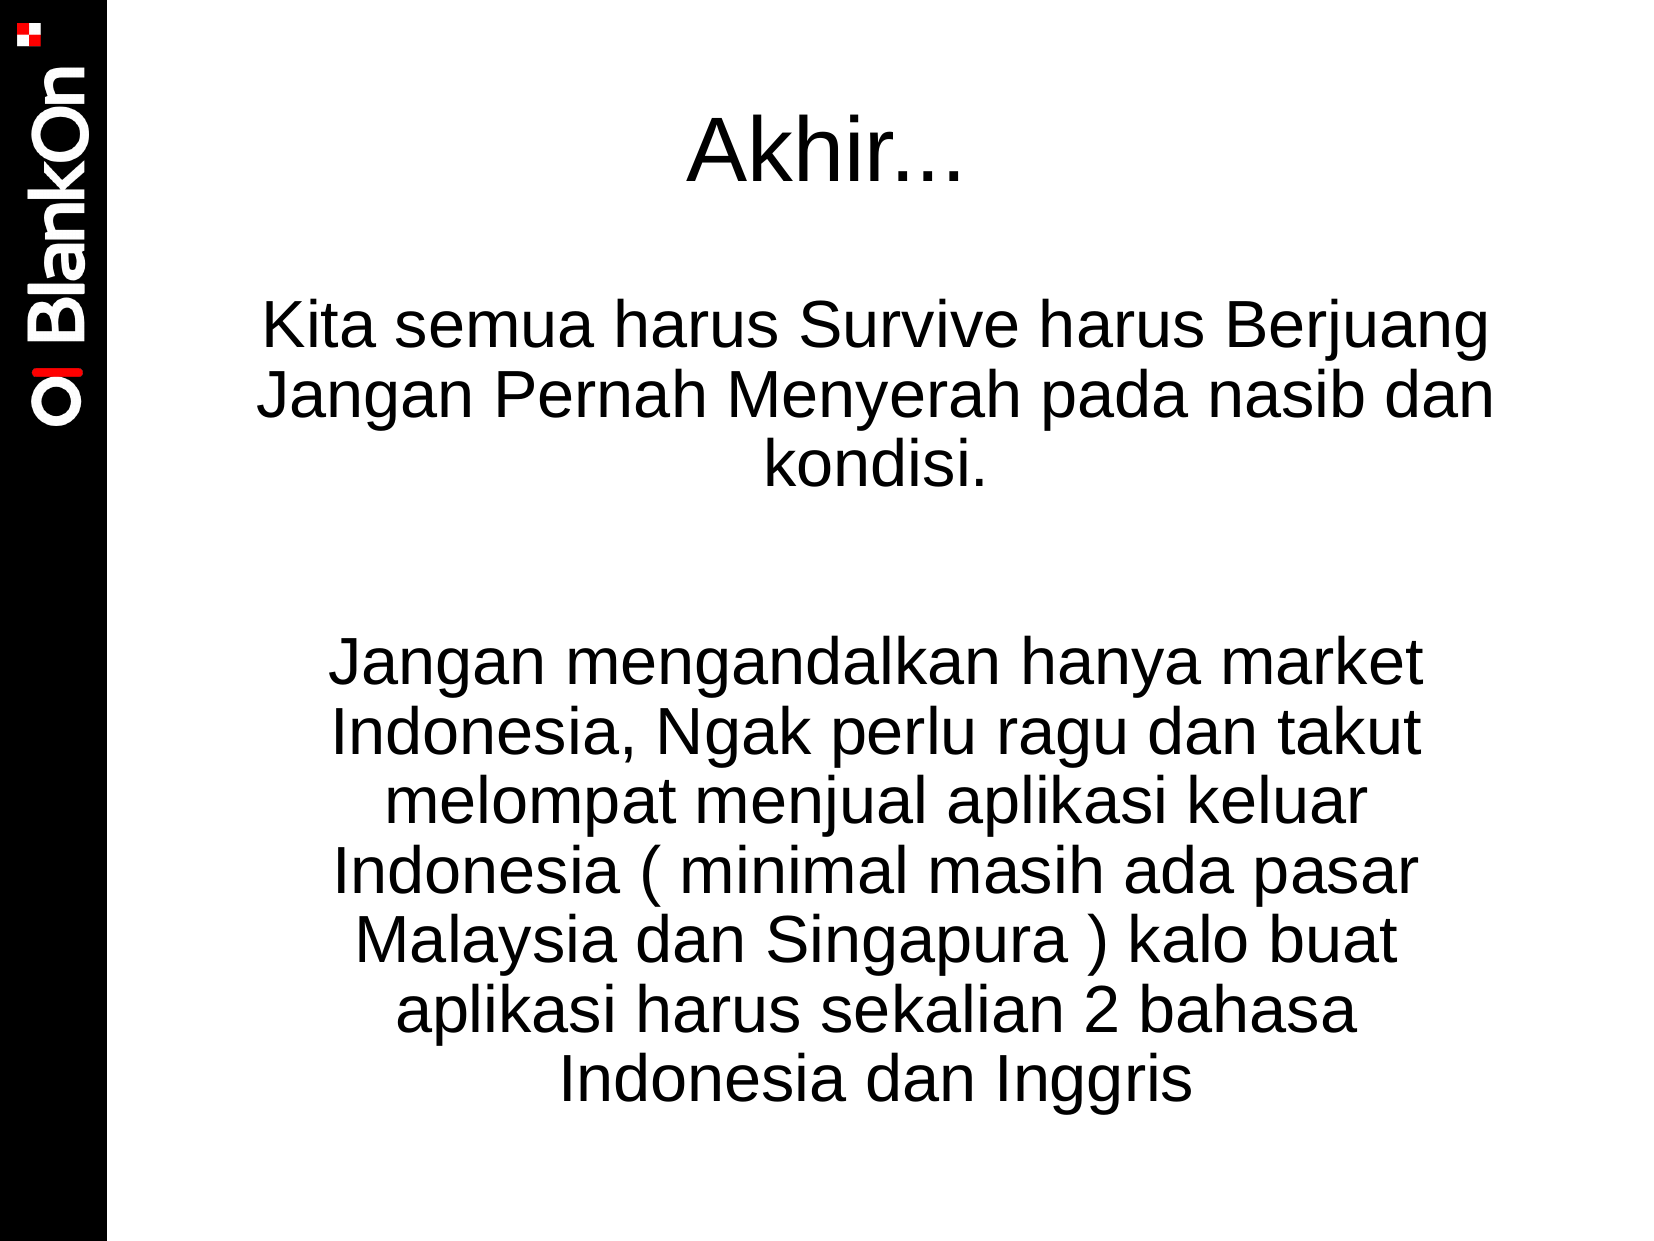

# Akhir...
Kita semua harus Survive harus Berjuang Jangan Pernah Menyerah pada nasib dan kondisi.
Jangan mengandalkan hanya market Indonesia, Ngak perlu ragu dan takut melompat menjual aplikasi keluar Indonesia ( minimal masih ada pasar Malaysia dan Singapura ) kalo buat aplikasi harus sekalian 2 bahasa Indonesia dan Inggris